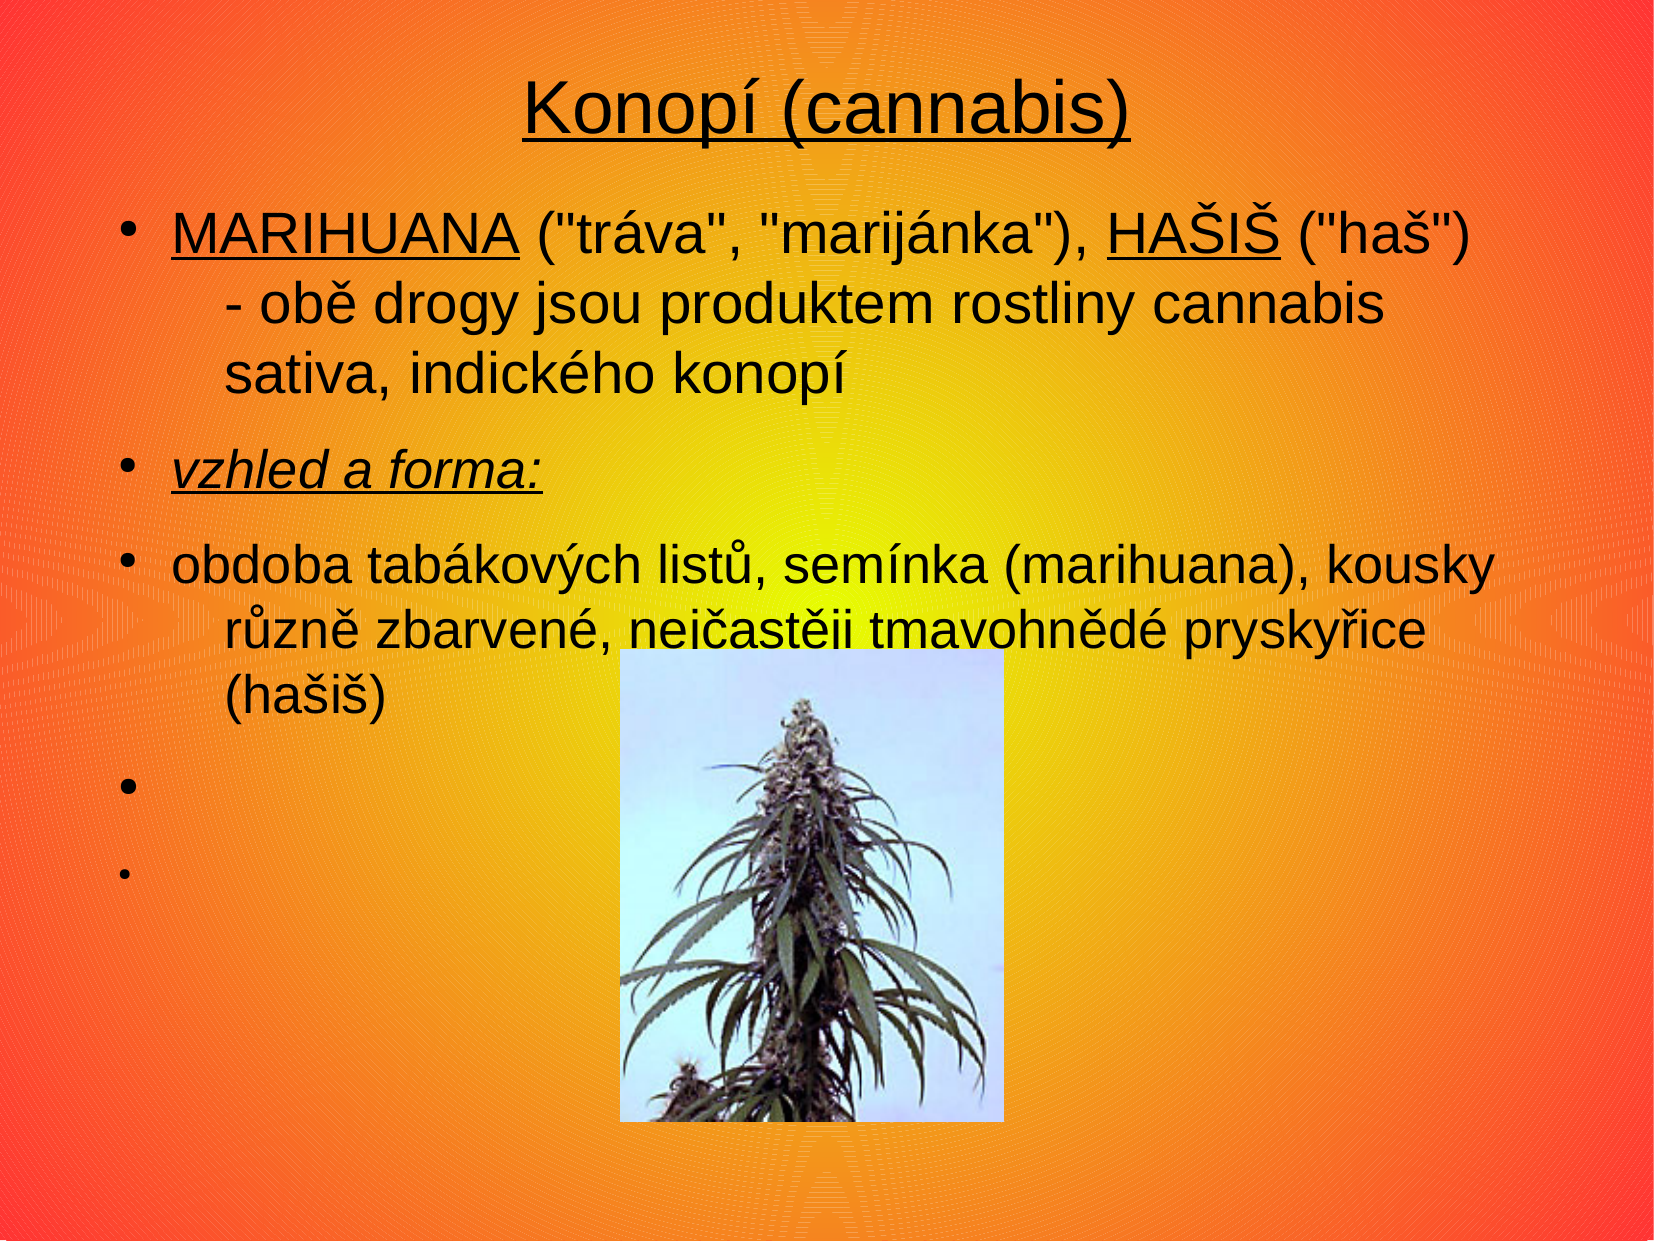

# Konopí (cannabis)
MARIHUANA ("tráva", "marijánka"), HAŠIŠ ("haš") - obě drogy jsou produktem rostliny cannabis sativa, indického konopí
vzhled a forma:
obdoba tabákových listů, semínka (marihuana), kousky různě zbarvené, nejčastěji tmavohnědé pryskyřice (hašiš)